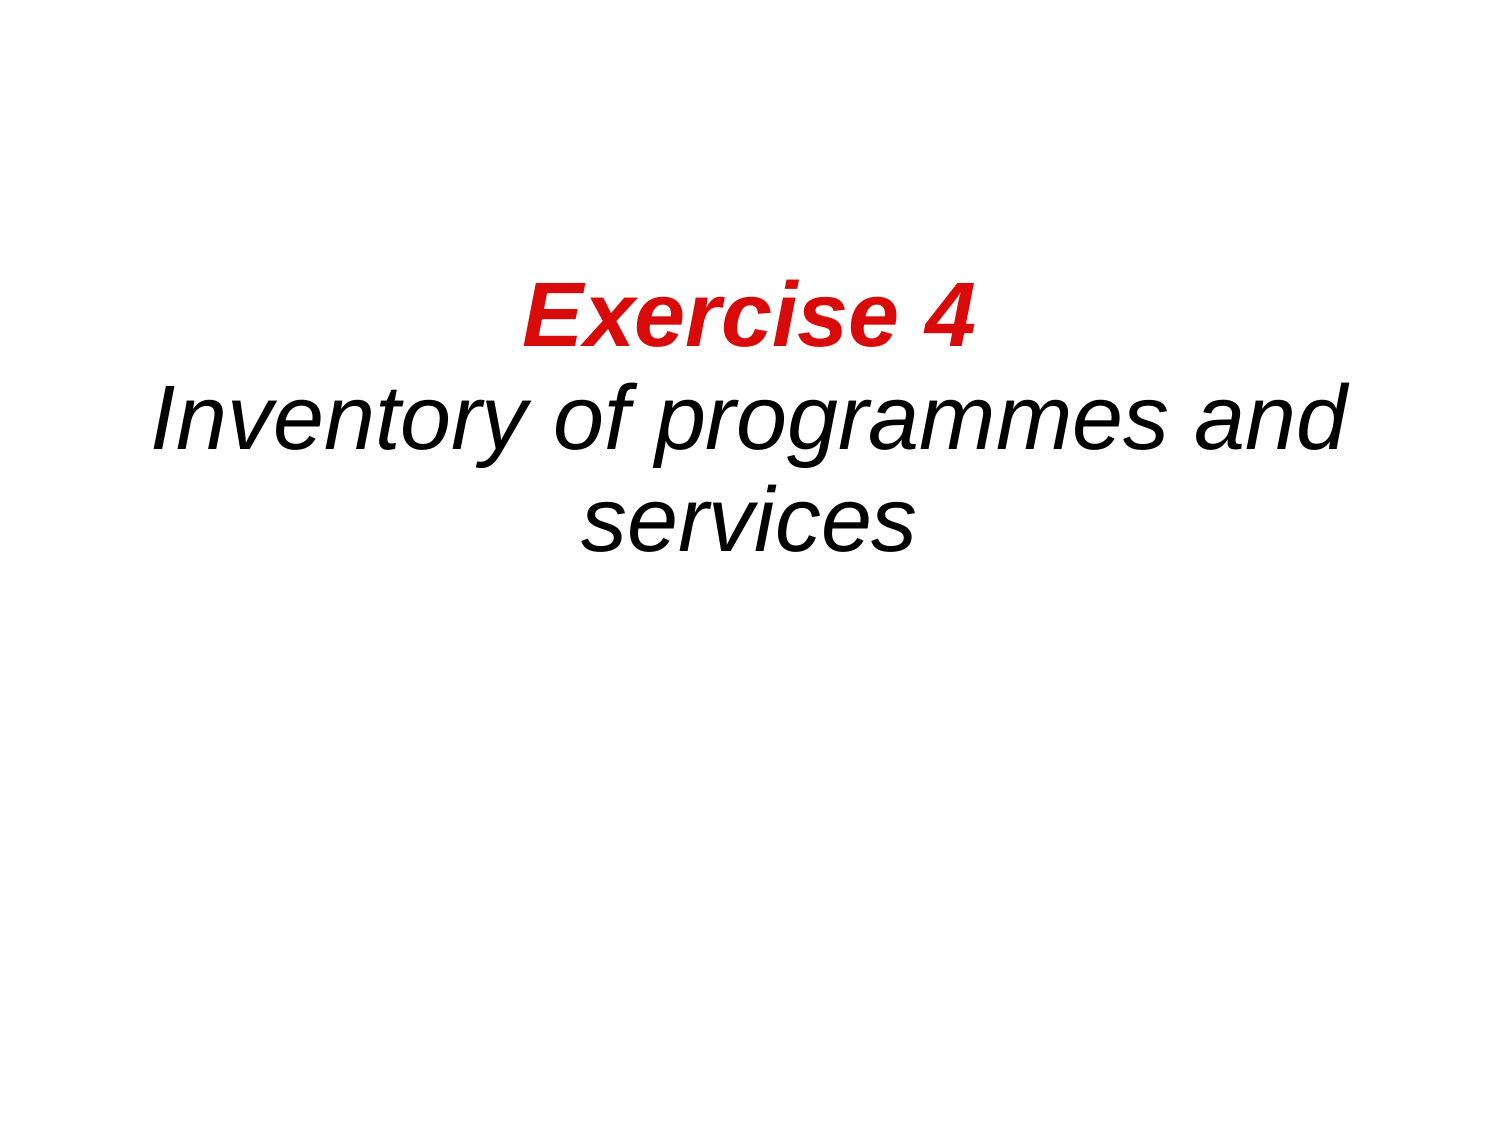

# Exercise 4 Inventory of programmes and services